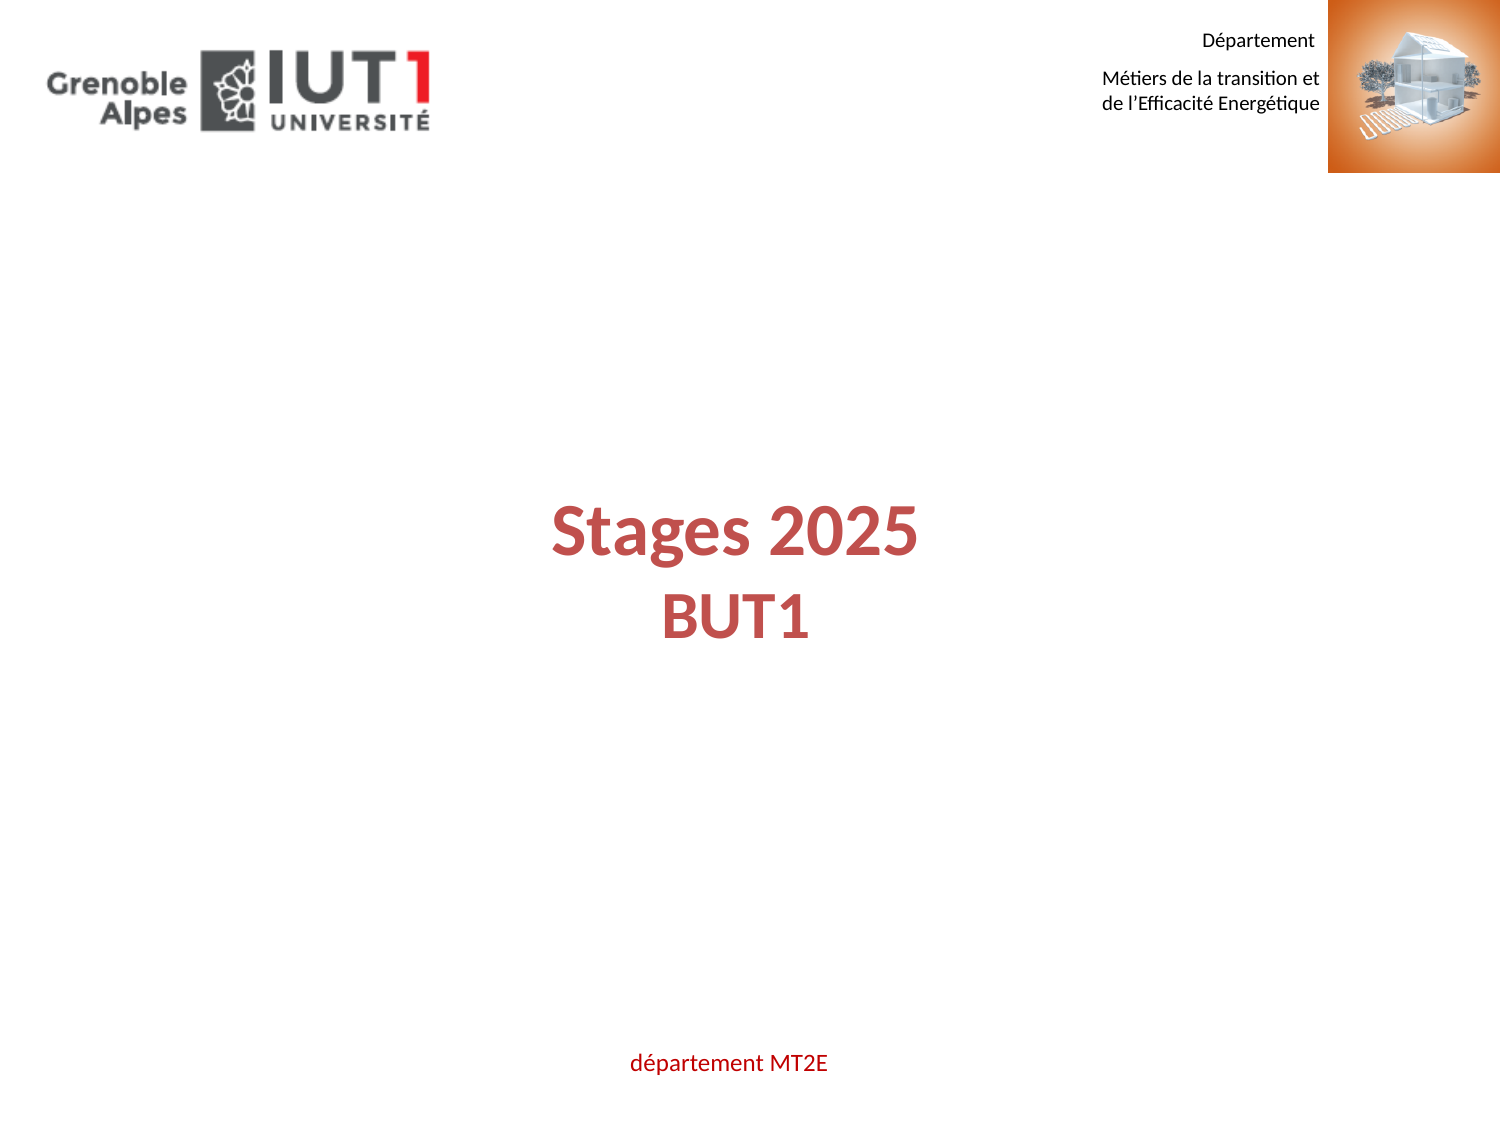

Département
Métiers de la transition et de l’Efficacité Energétique
# Stages 2025 BUT1
département MT2E